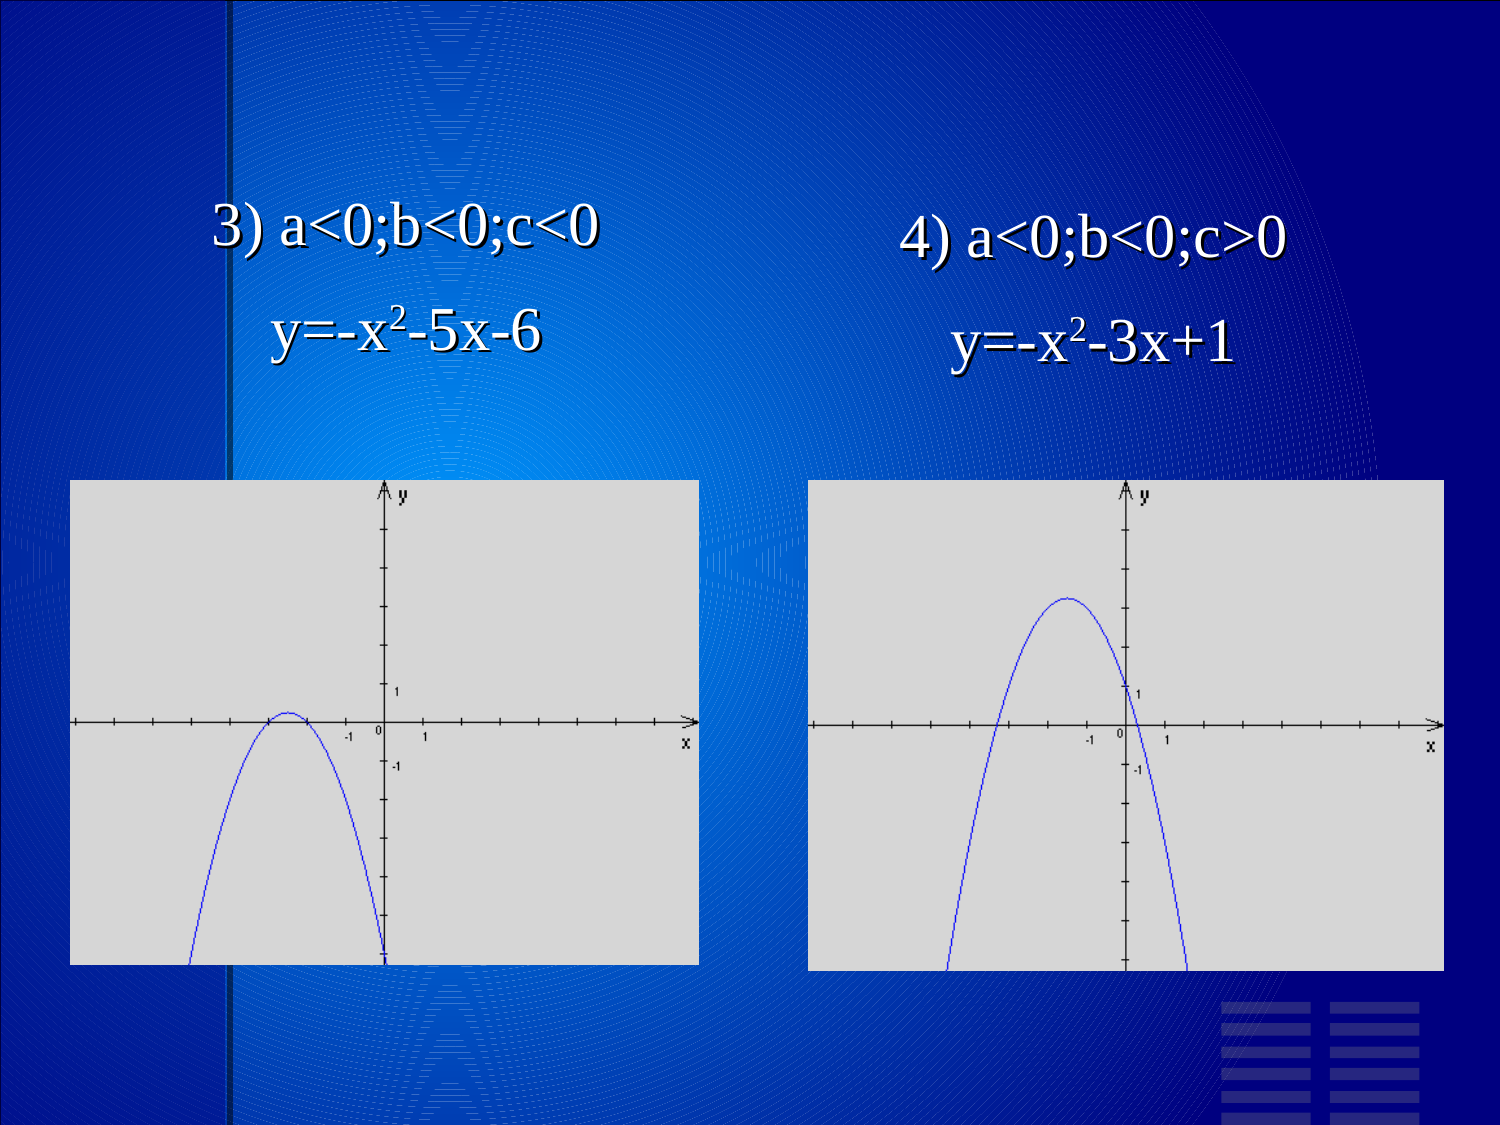

#
3) a<0;b<0;c<0
y=-x2-5x-6
4) a<0;b<0;c>0
y=-x2-3x+1